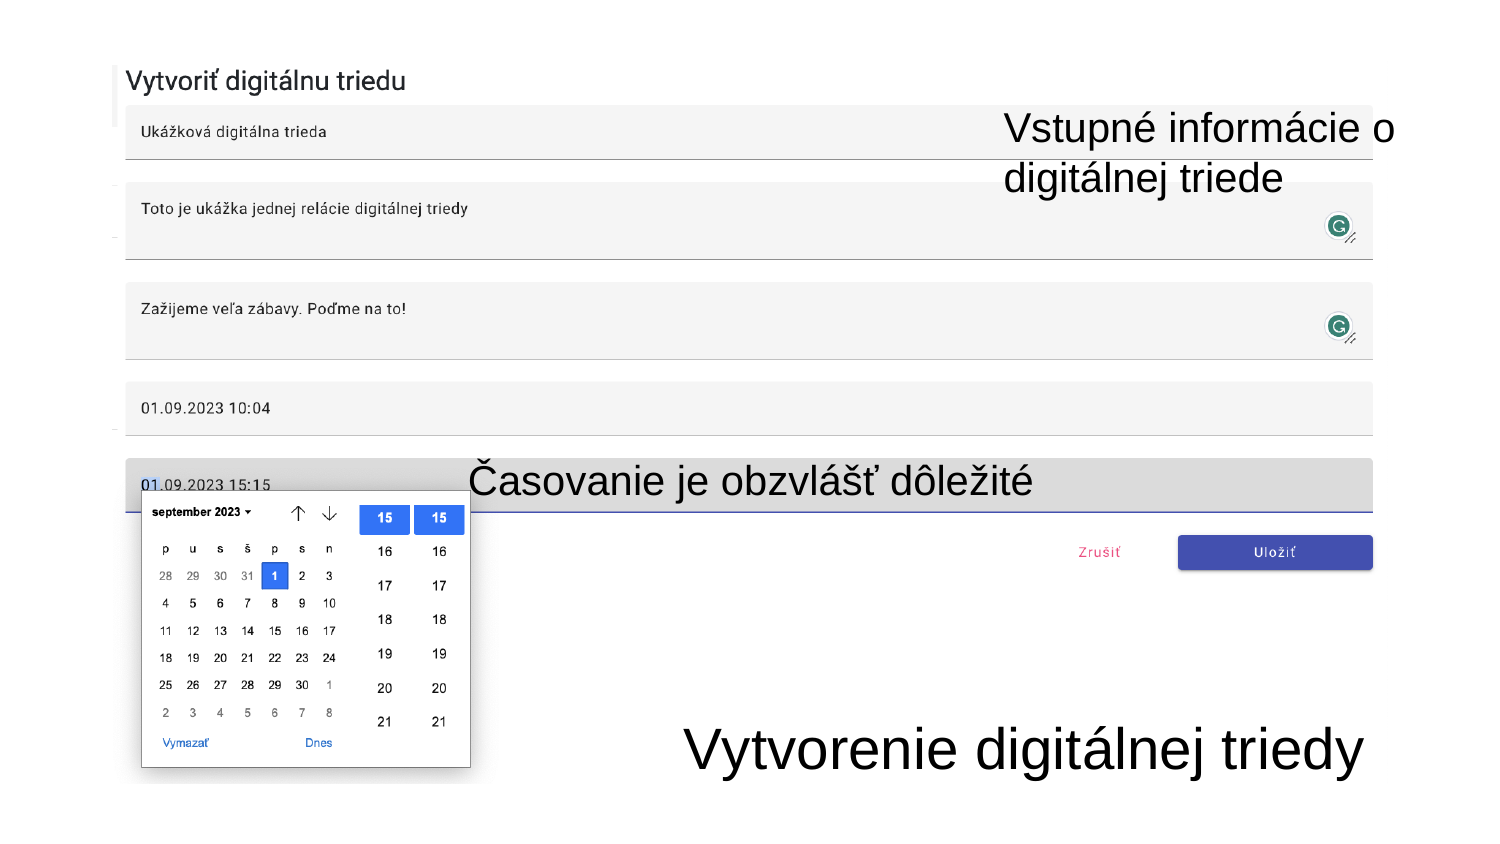

Vstupné informácie o digitálnej triede
Časovanie je obzvlášť dôležité
# Vytvorenie digitálnej triedy